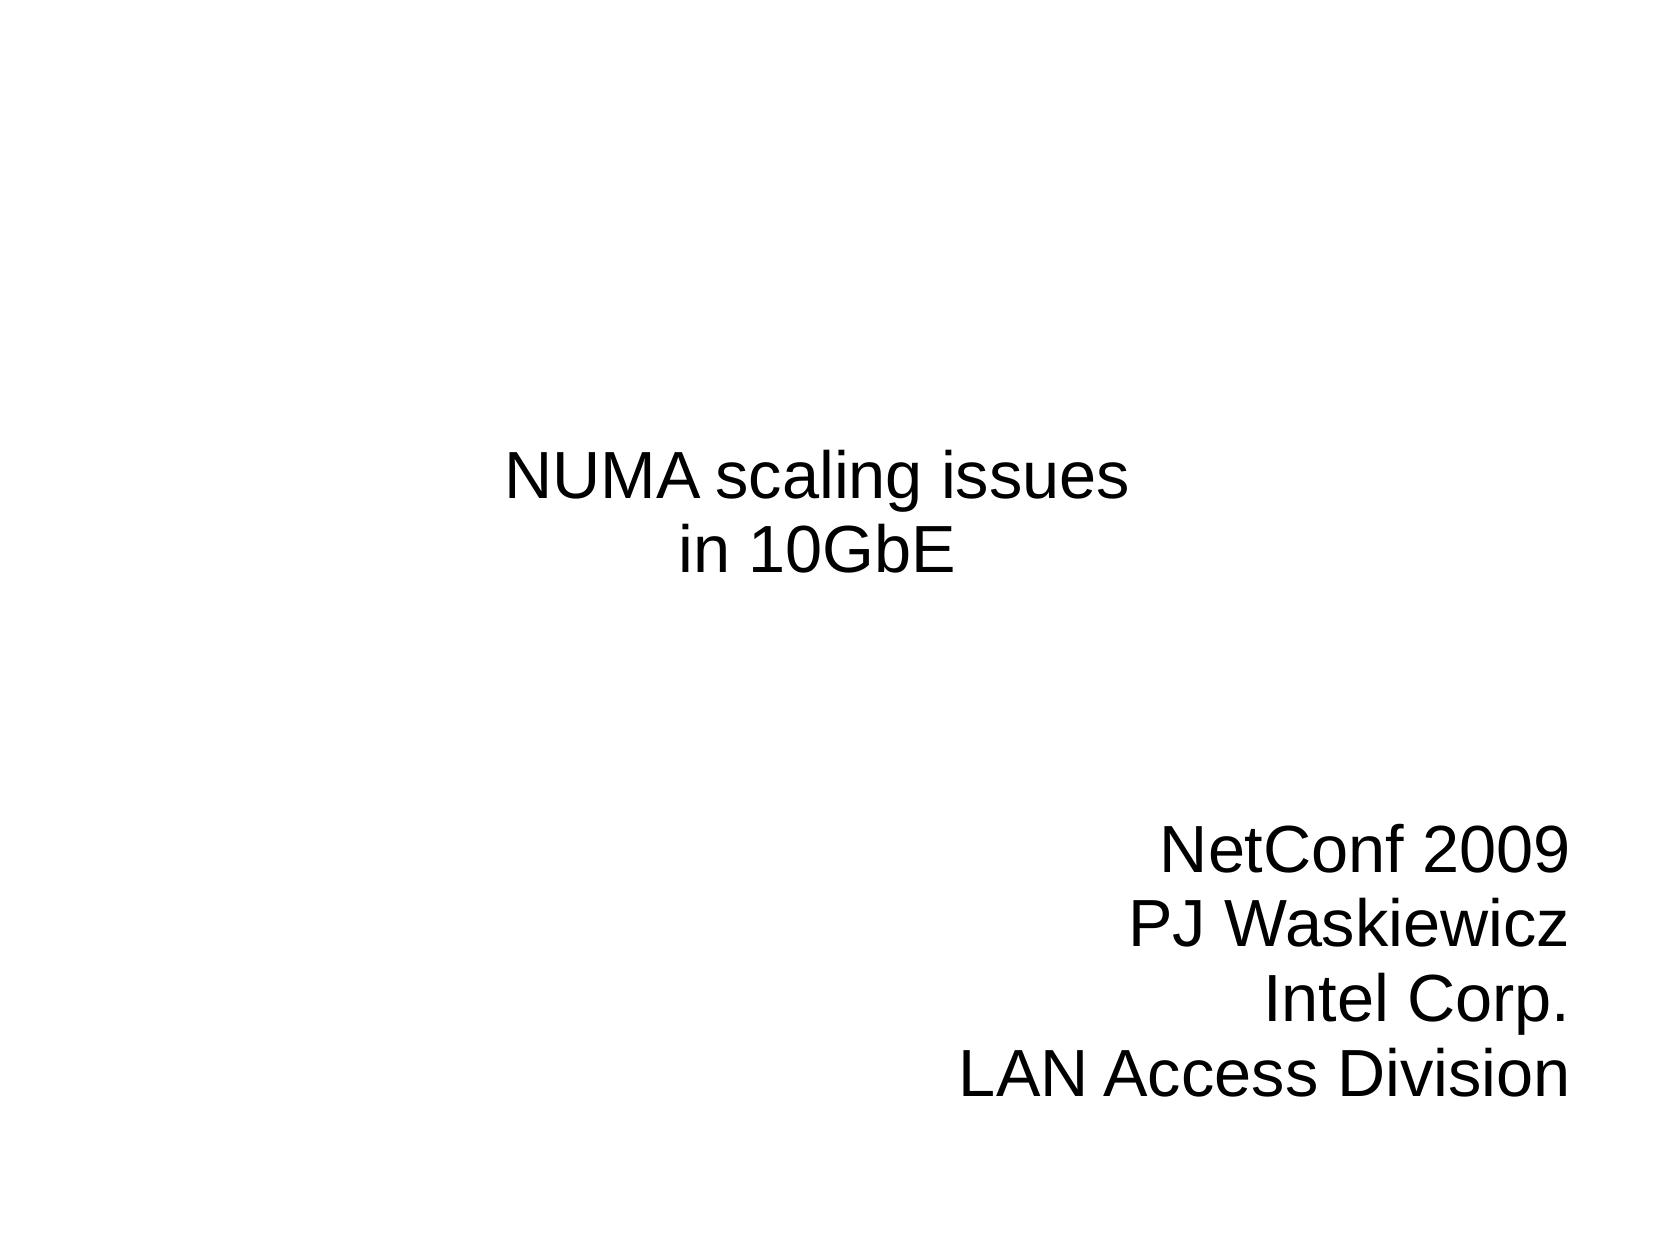

#
NUMA scaling issues
in 10GbE
											NetConf 2009
						PJ Waskiewicz
Intel Corp.
LAN Access Division